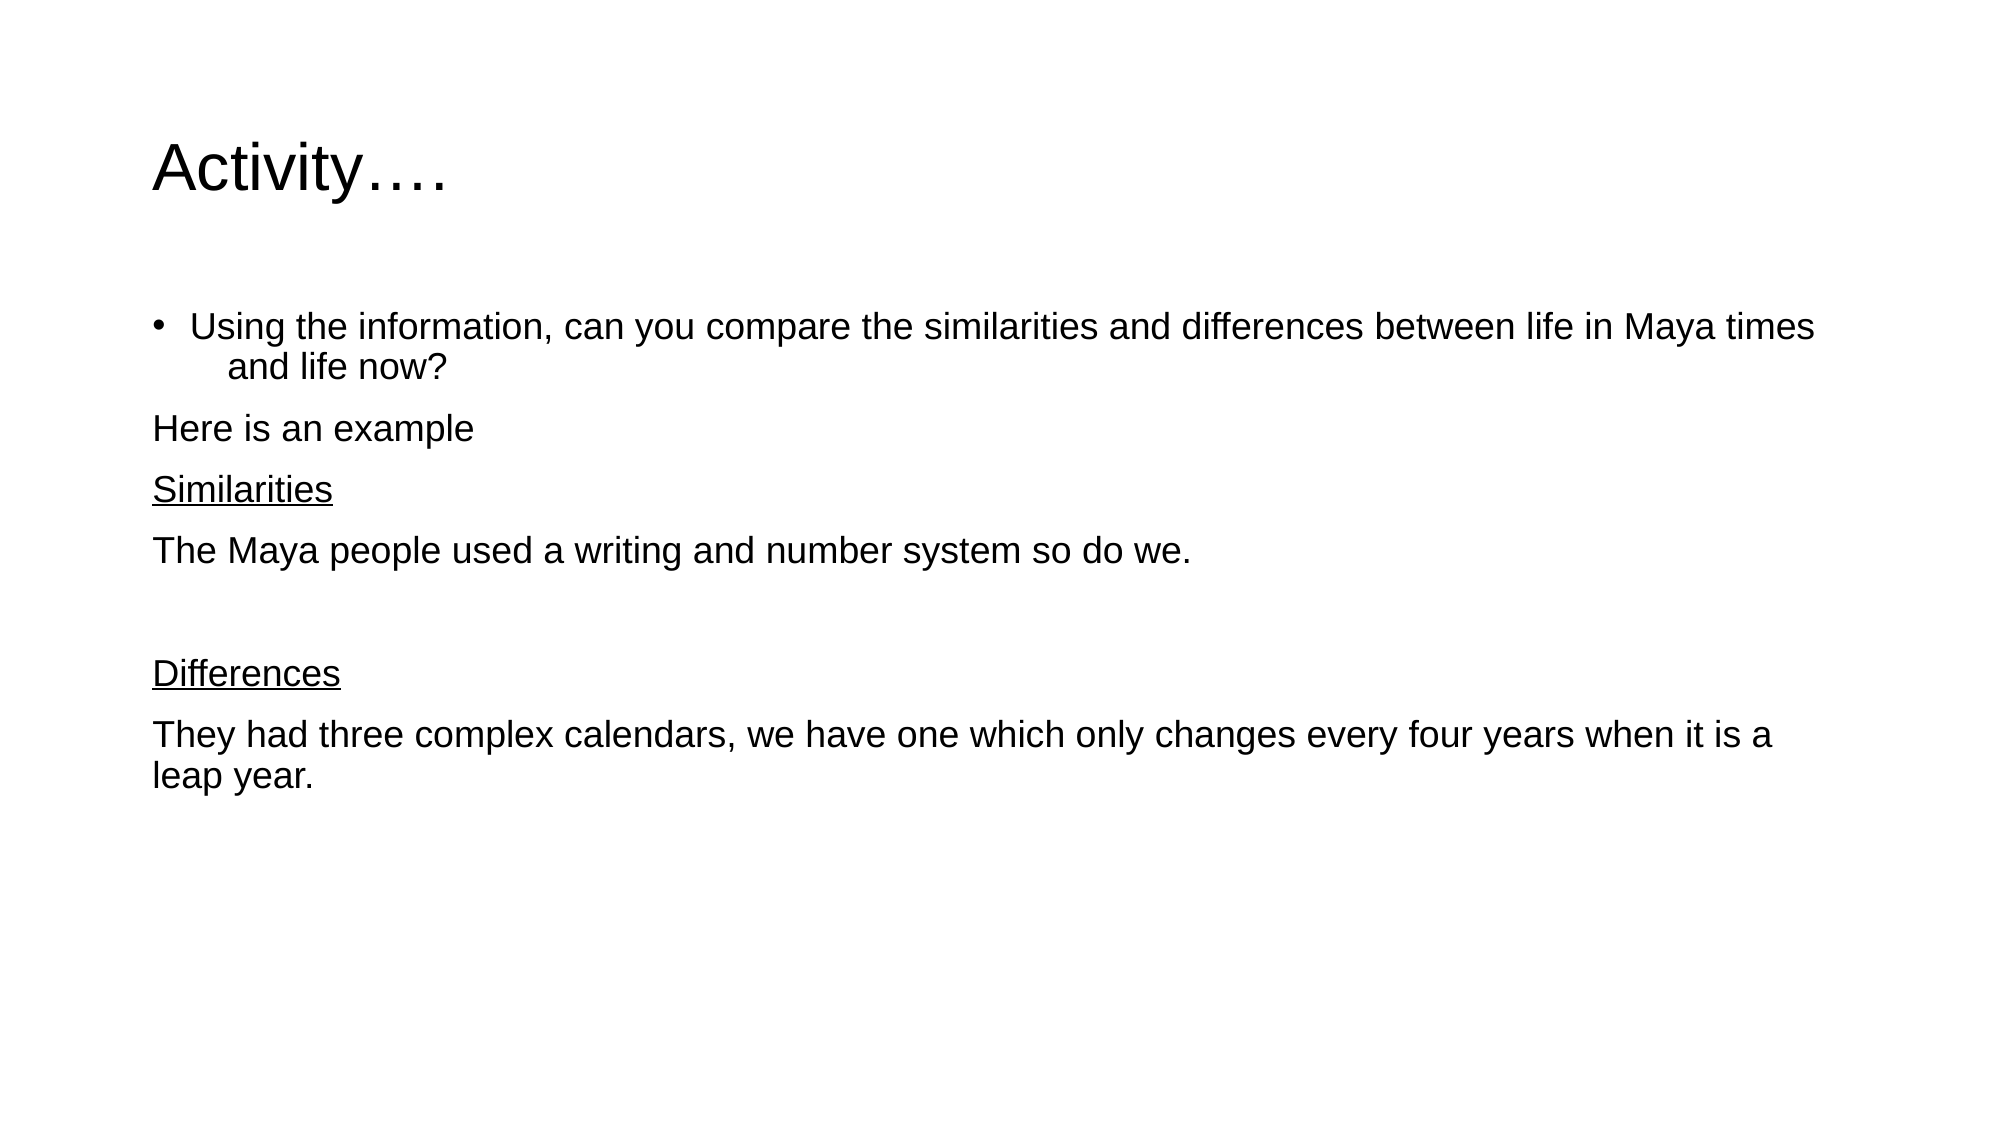

# Activity….
Using the information, can you compare the similarities and differences between life in Maya times and life now?
Here is an example
Similarities
The Maya people used a writing and number system so do we.
Differences
They had three complex calendars, we have one which only changes every four years when it is a leap year.